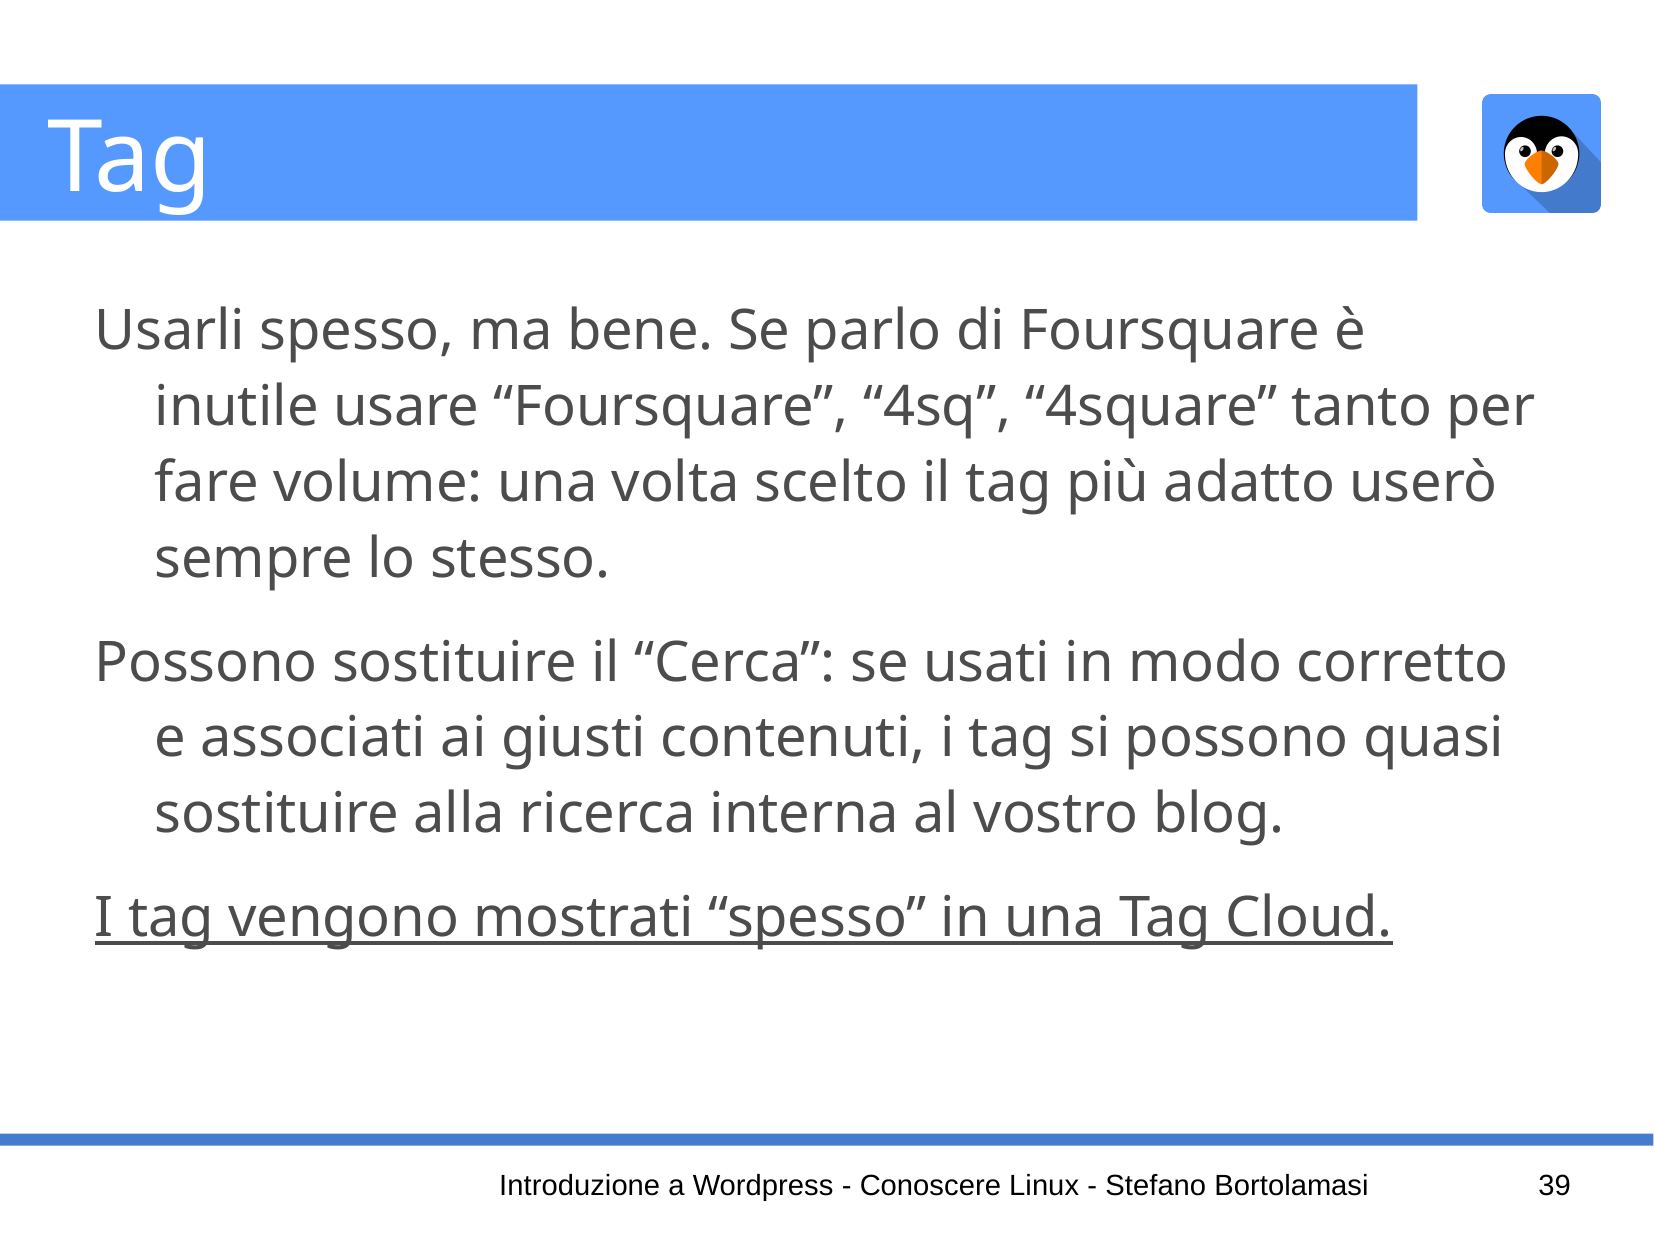

# Tag
Usarli spesso, ma bene. Se parlo di Foursquare è inutile usare “Foursquare”, “4sq”, “4square” tanto per fare volume: una volta scelto il tag più adatto userò sempre lo stesso.
Possono sostituire il “Cerca”: se usati in modo corretto e associati ai giusti contenuti, i tag si possono quasi sostituire alla ricerca interna al vostro blog.
I tag vengono mostrati “spesso” in una Tag Cloud.
Introduzione a Wordpress - Conoscere Linux - Stefano Bortolamasi
39